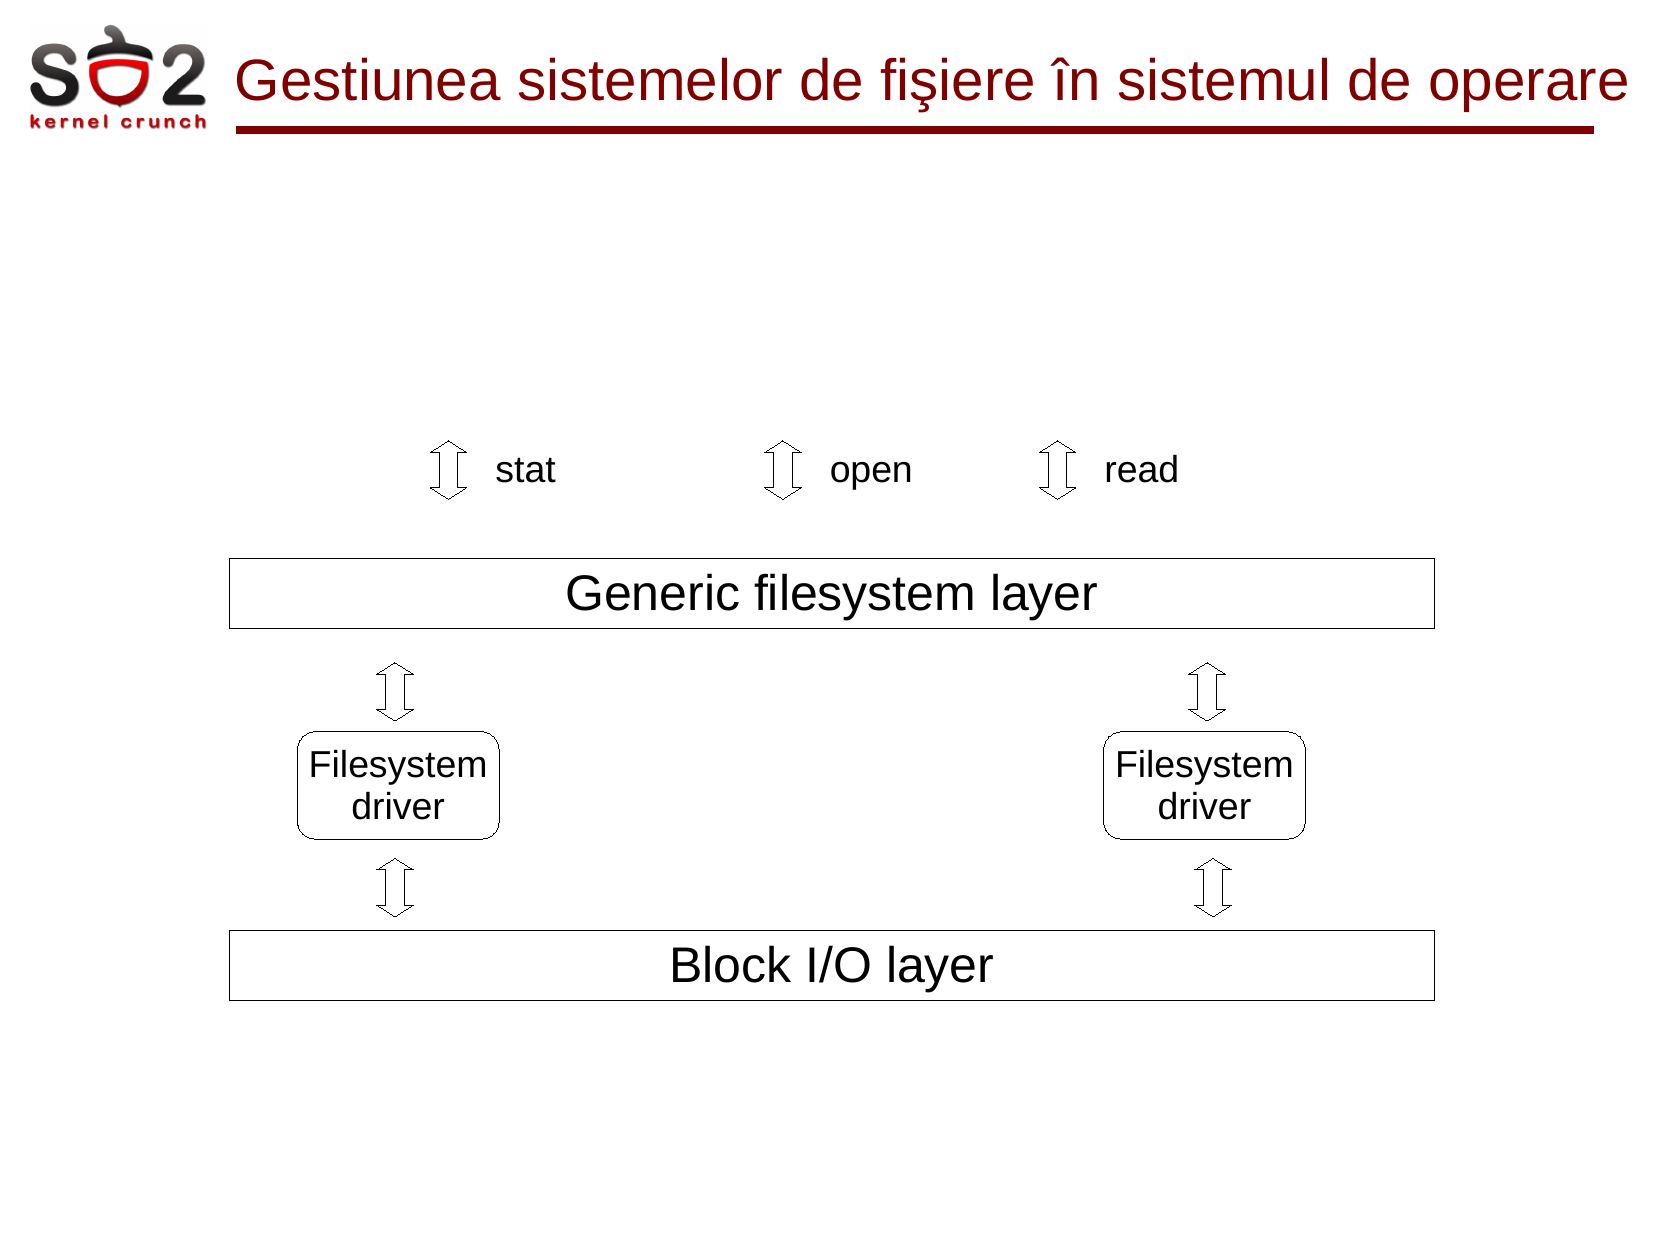

# Gestiunea sistemelor de fişiere în sistemul de operare
 stat
 open
 read
Generic filesystem layer
Filesystem
driver
Filesystem
driver
Block I/O layer